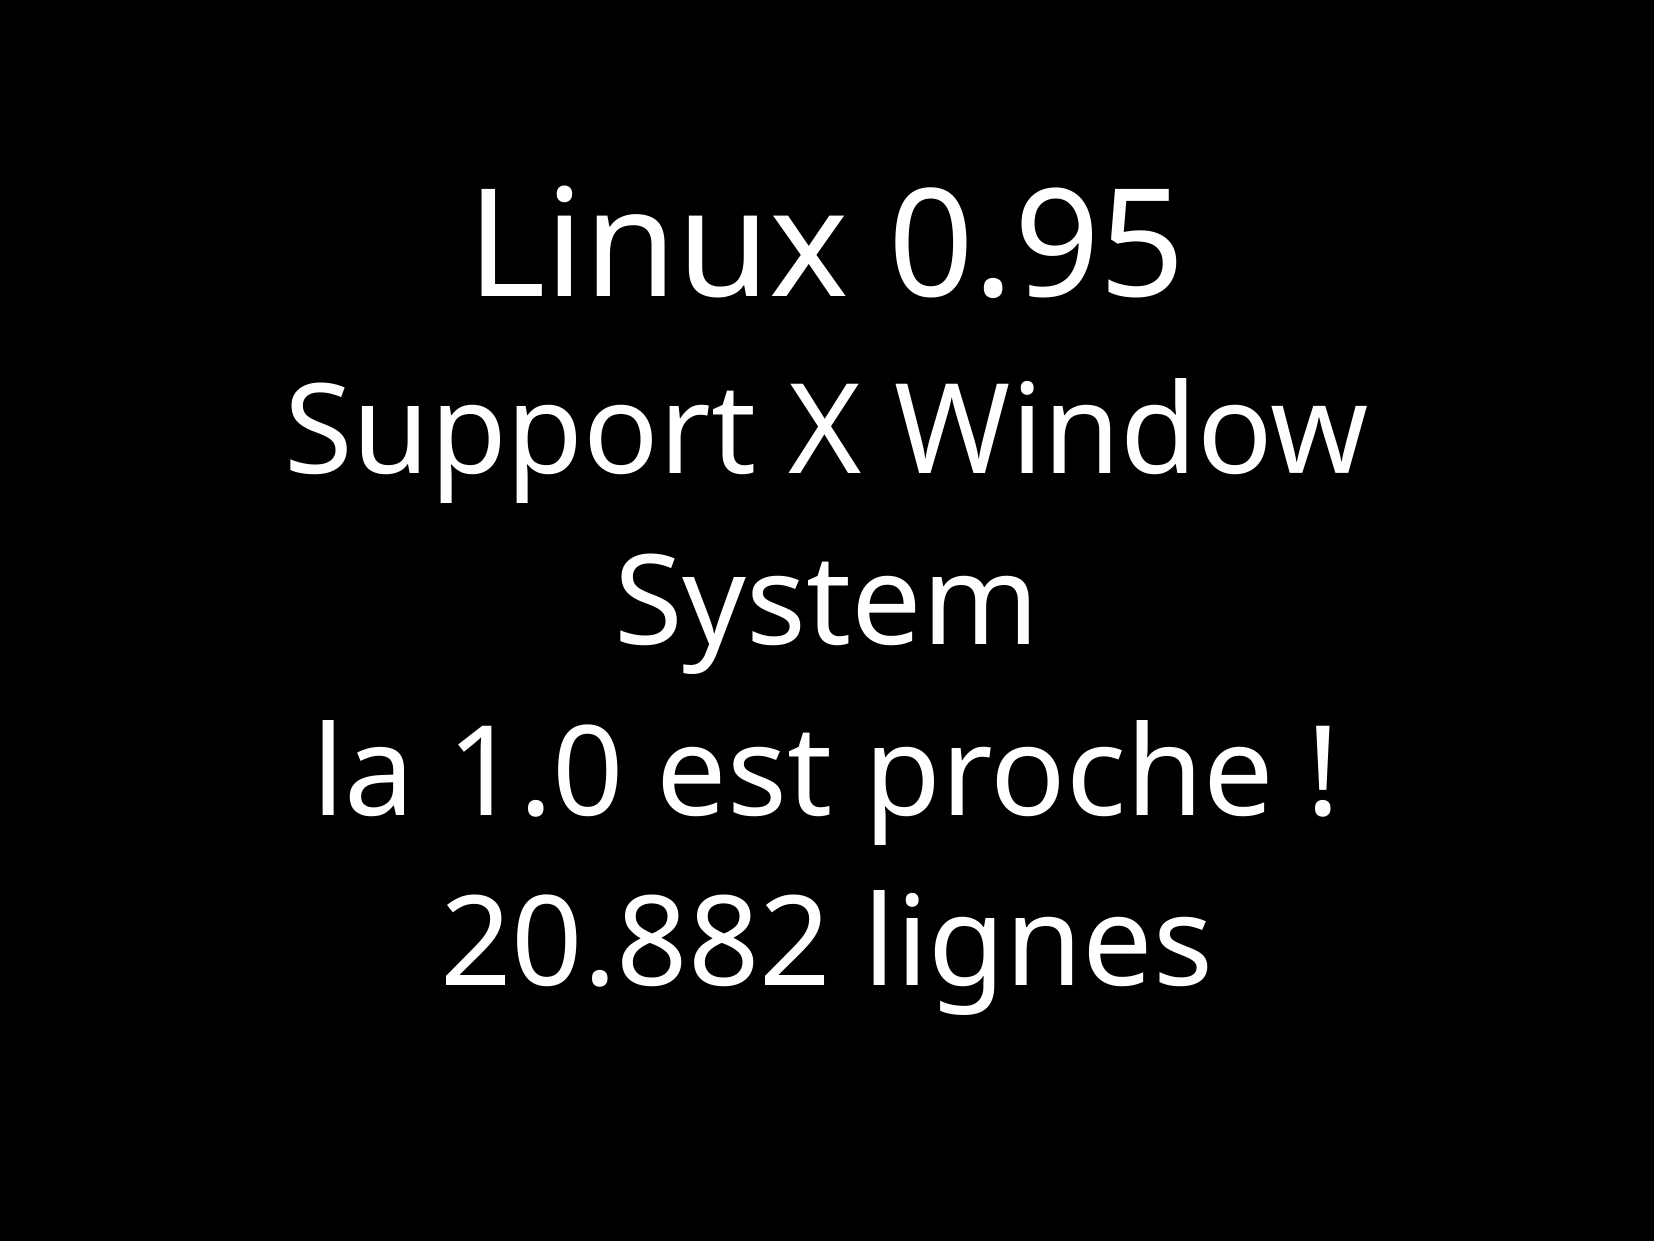

# Linux 0.95
Support X Window System
la 1.0 est proche !
20.882 lignes